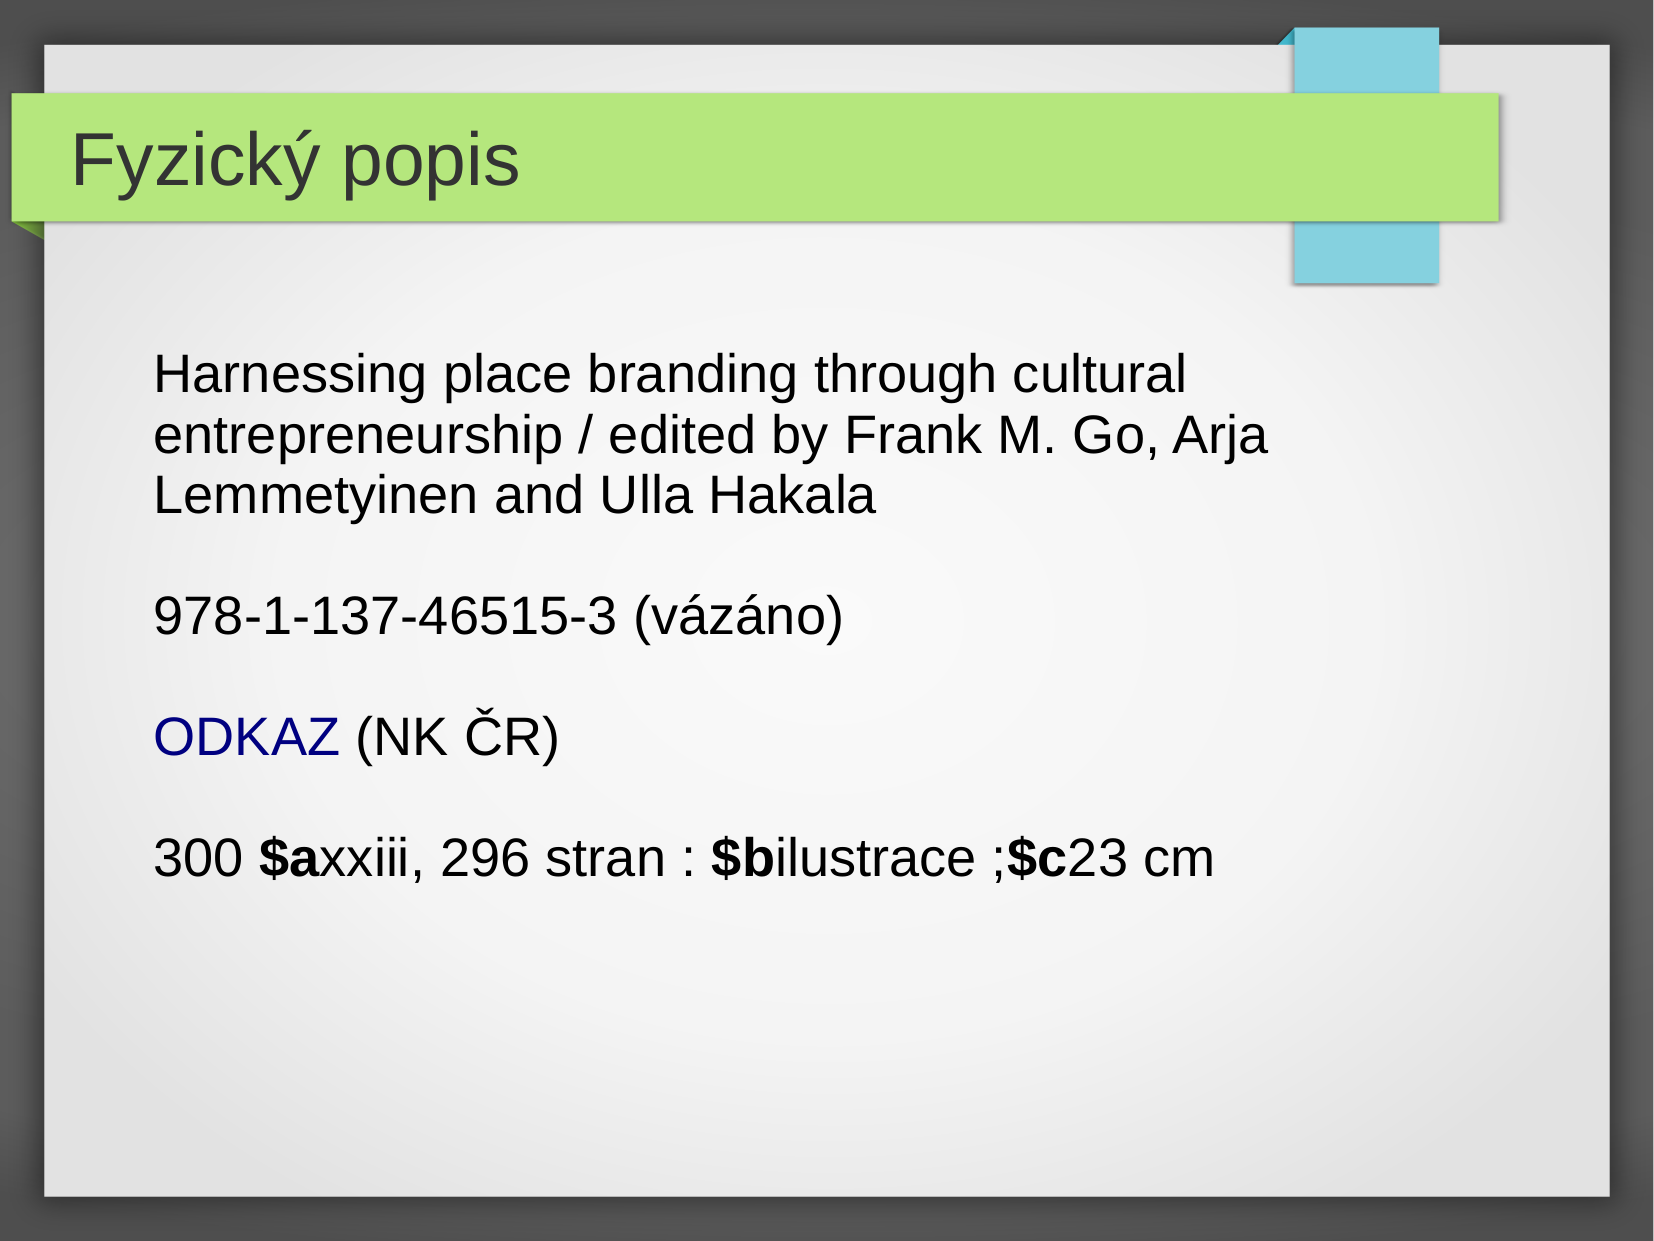

# Fyzický popis
Harnessing place branding through cultural entrepreneurship / edited by Frank M. Go, Arja Lemmetyinen and Ulla Hakala
978-1-137-46515-3 (vázáno)
ODKAZ (NK ČR)
300 $axxiii, 296 stran : $bilustrace ;$c23 cm